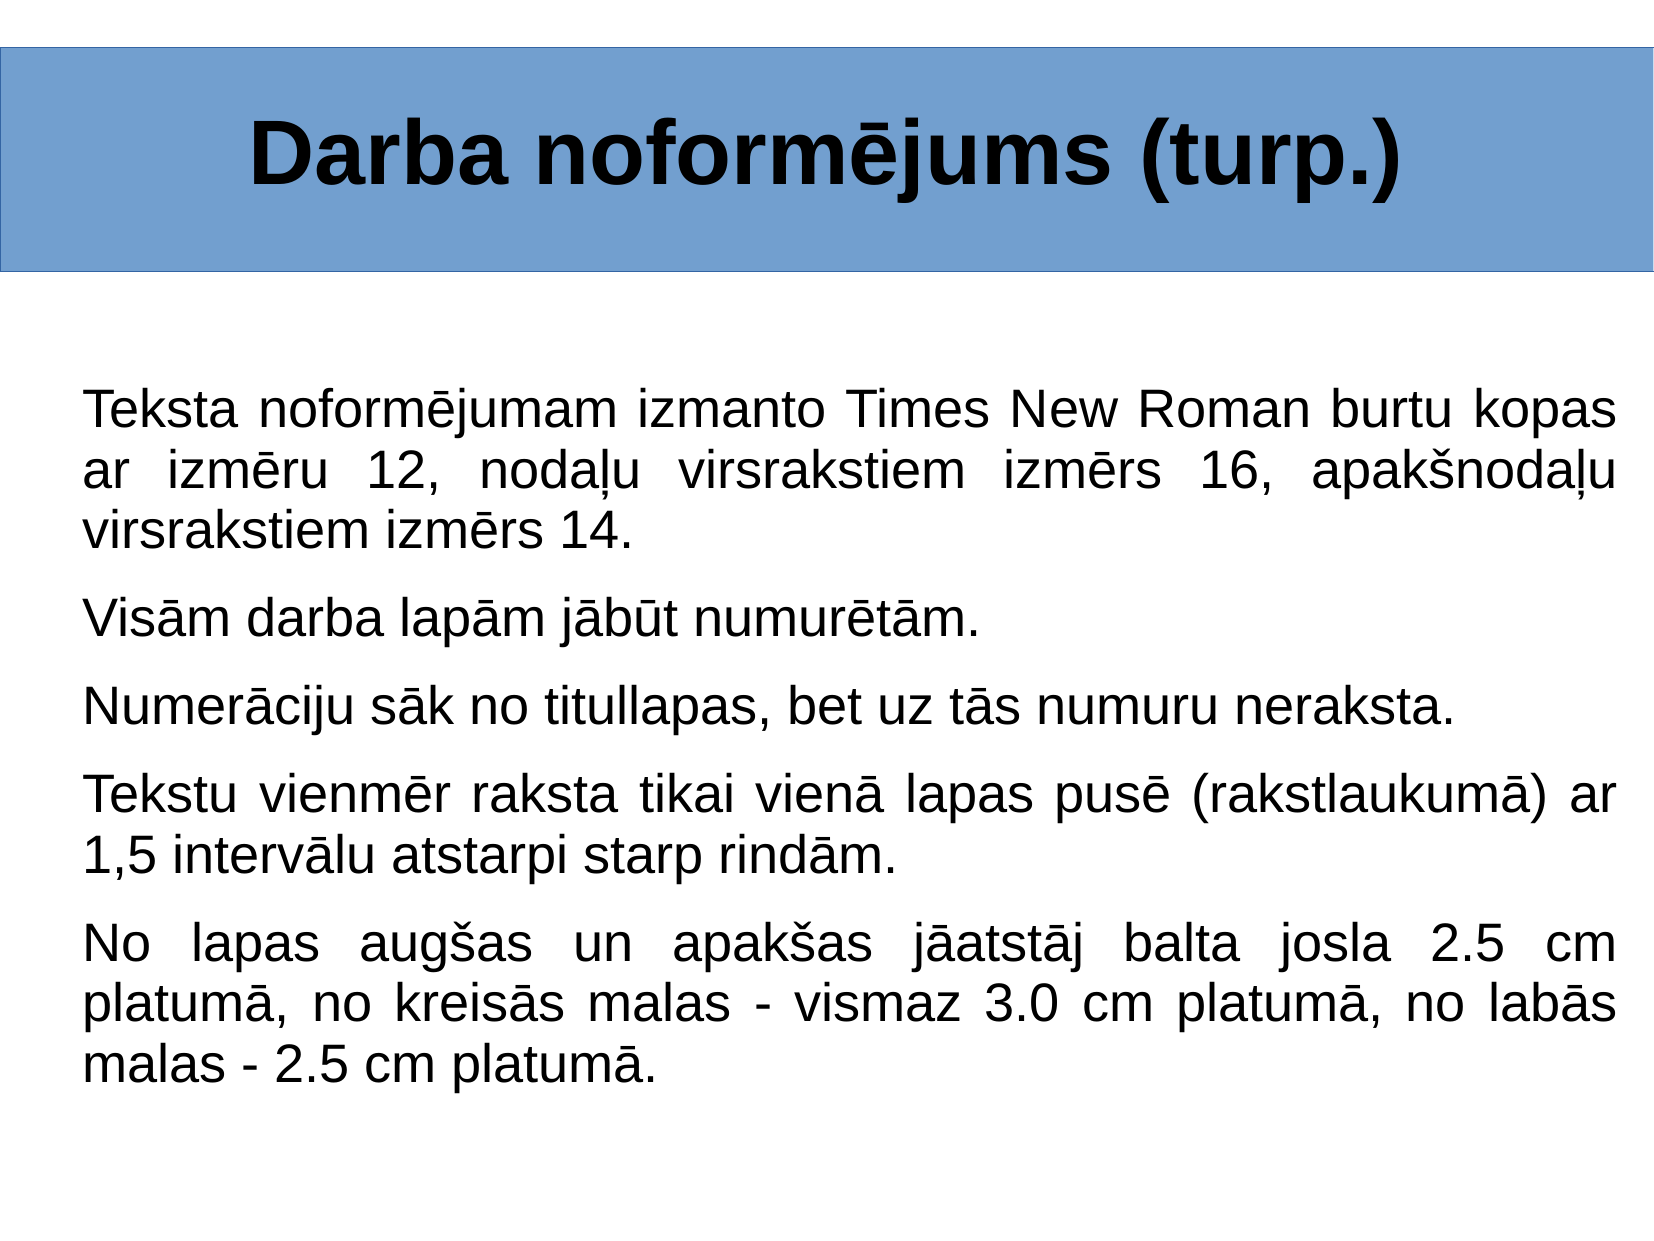

# Darba noformējums (turp.)
Teksta noformējumam izmanto Times New Roman burtu kopas ar izmēru 12, nodaļu virsrakstiem izmērs 16, apakšnodaļu virsrakstiem izmērs 14.
Visām darba lapām jābūt numurētām.
Numerāciju sāk no titullapas, bet uz tās numuru neraksta.
Tekstu vienmēr raksta tikai vienā lapas pusē (rakstlaukumā) ar 1,5 intervālu atstarpi starp rindām.
No lapas augšas un apakšas jāatstāj balta josla 2.5 cm platumā, no kreisās malas - vismaz 3.0 cm platumā, no labās malas - 2.5 cm platumā.